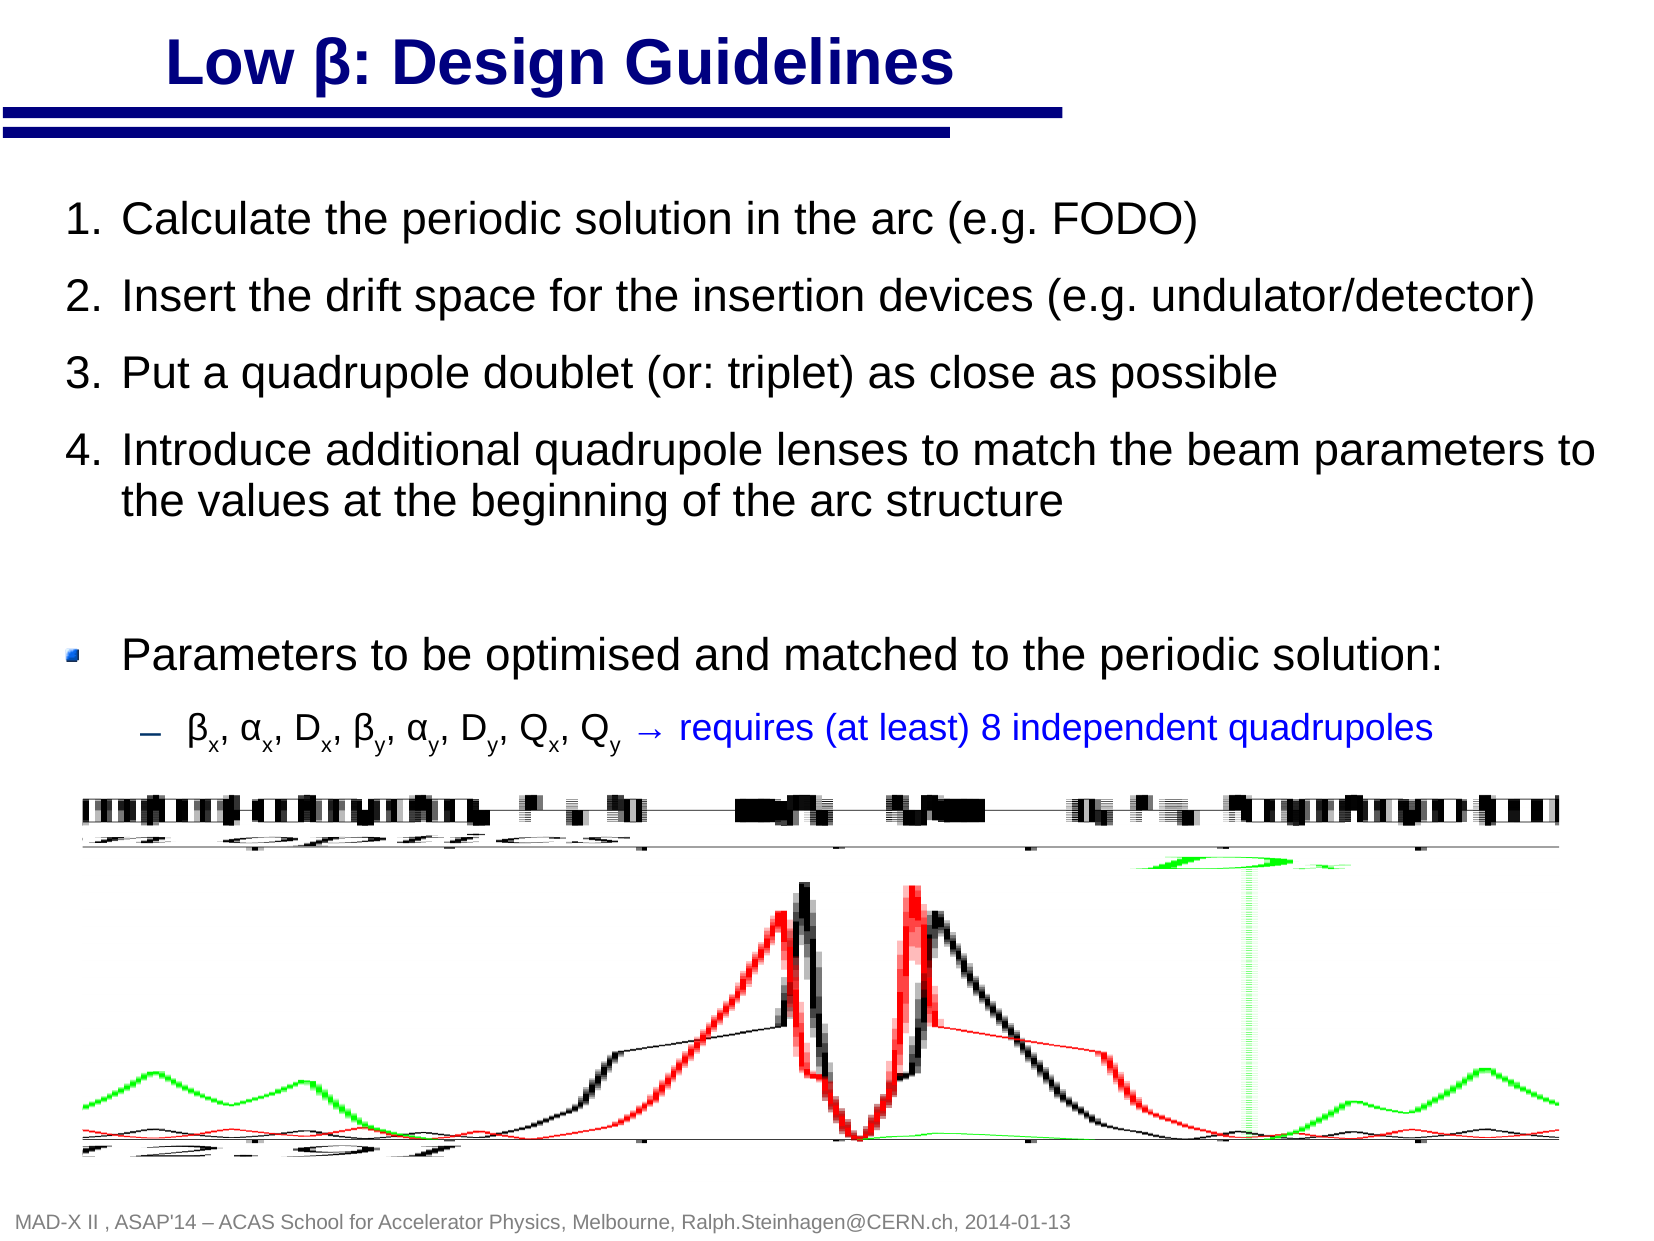

# Low β: Design Guidelines
Calculate the periodic solution in the arc (e.g. FODO)
Insert the drift space for the insertion devices (e.g. undulator/detector)
Put a quadrupole doublet (or: triplet) as close as possible
Introduce additional quadrupole lenses to match the beam parameters to the values at the beginning of the arc structure
Parameters to be optimised and matched to the periodic solution:
βx, αx, Dx, βy, αy, Dy, Qx, Qy → requires (at least) 8 independent quadrupoles